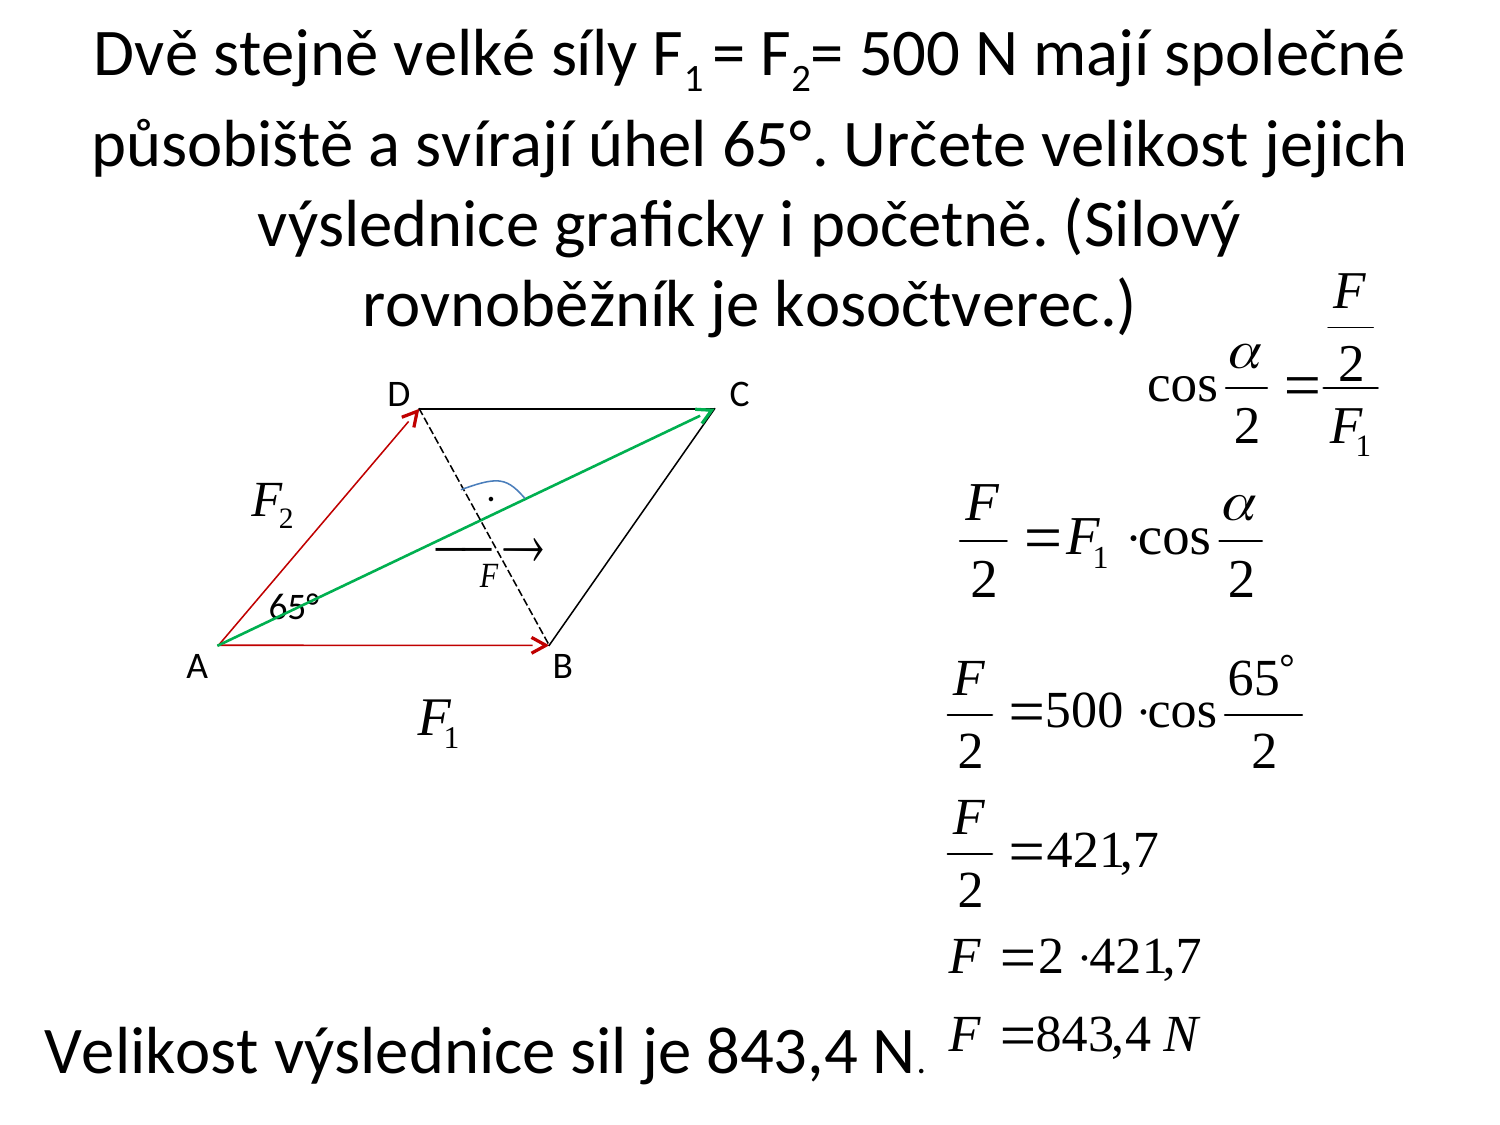

# Dvě stejně velké síly F1 = F2= 500 N mají společné působiště a svírají úhel 65°. Určete velikost jejich výslednice graficky i početně. (Silový rovnoběžník je kosočtverec.)
D
C
 .
65°
A
B
Velikost výslednice sil je 843,4 N.